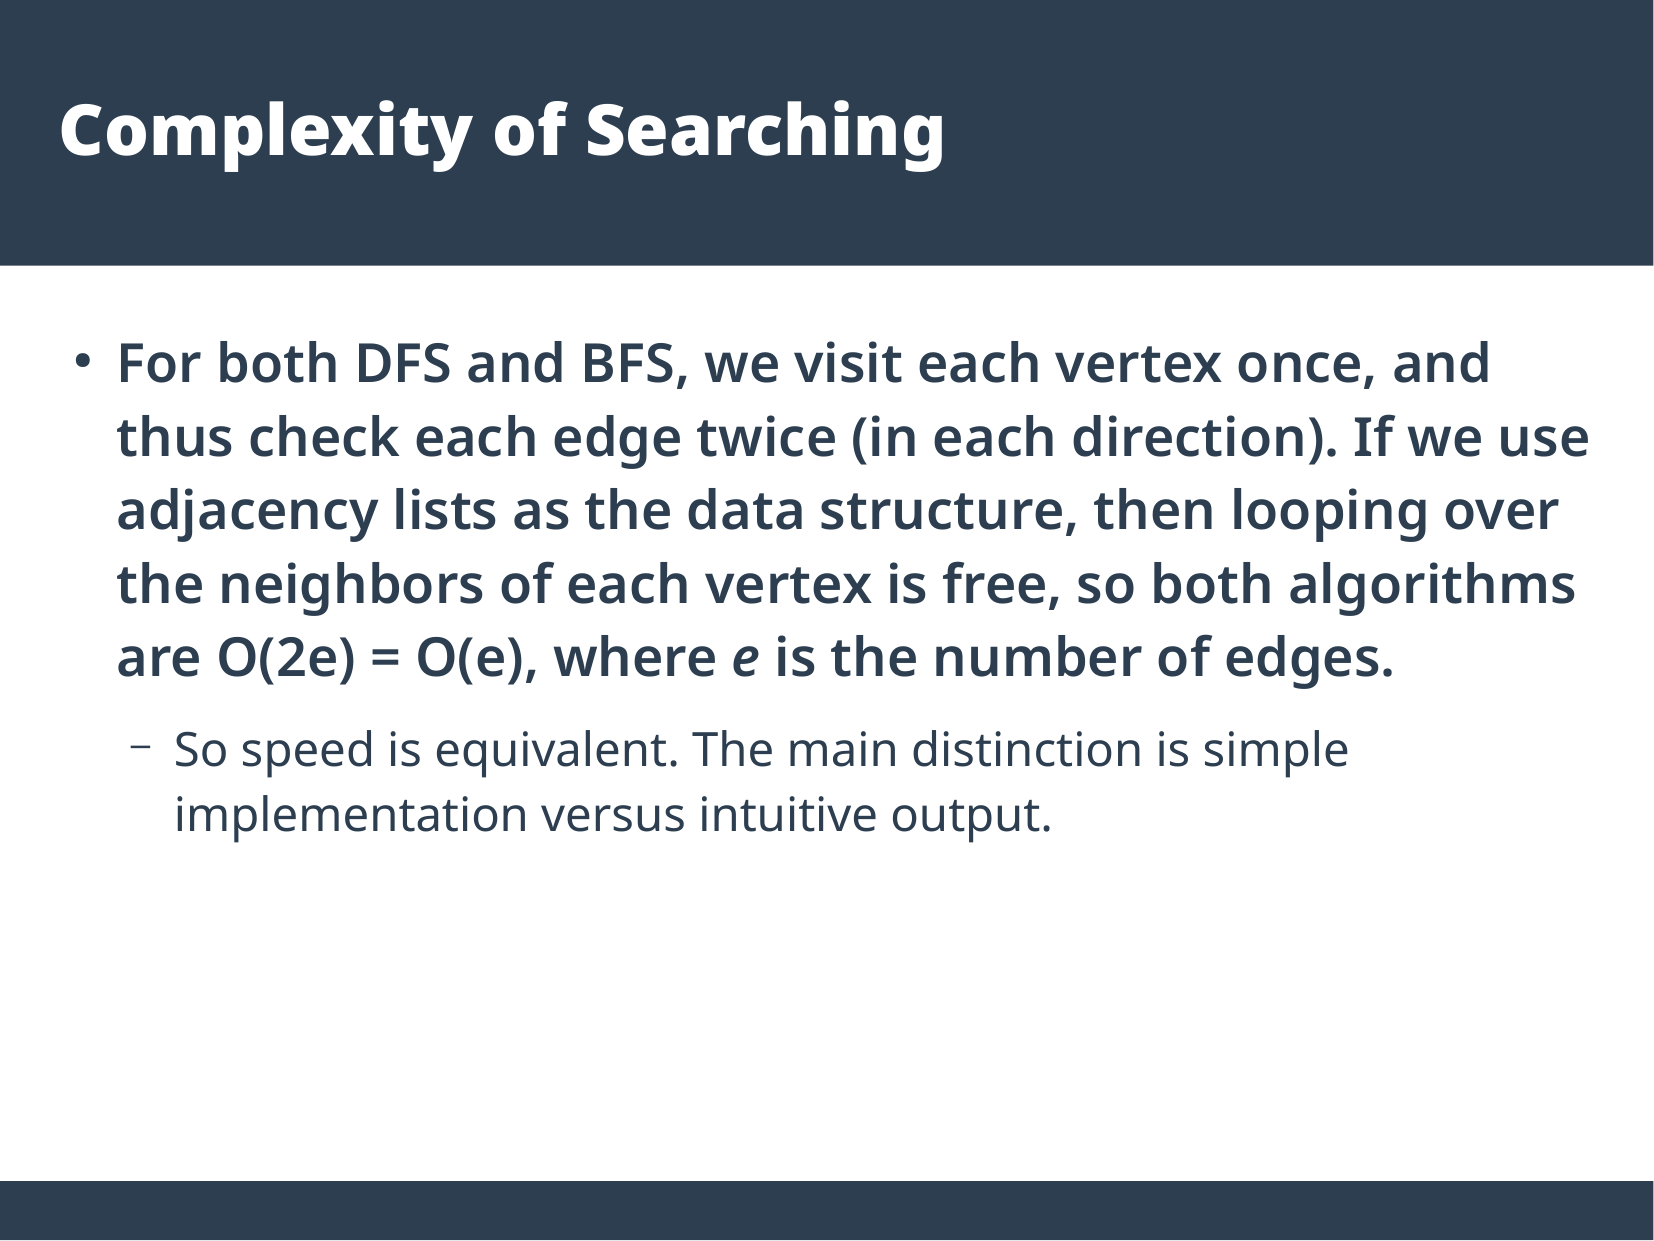

# Complexity of Searching
For both DFS and BFS, we visit each vertex once, and thus check each edge twice (in each direction). If we use adjacency lists as the data structure, then looping over the neighbors of each vertex is free, so both algorithms are O(2e) = O(e), where e is the number of edges.
So speed is equivalent. The main distinction is simple implementation versus intuitive output.